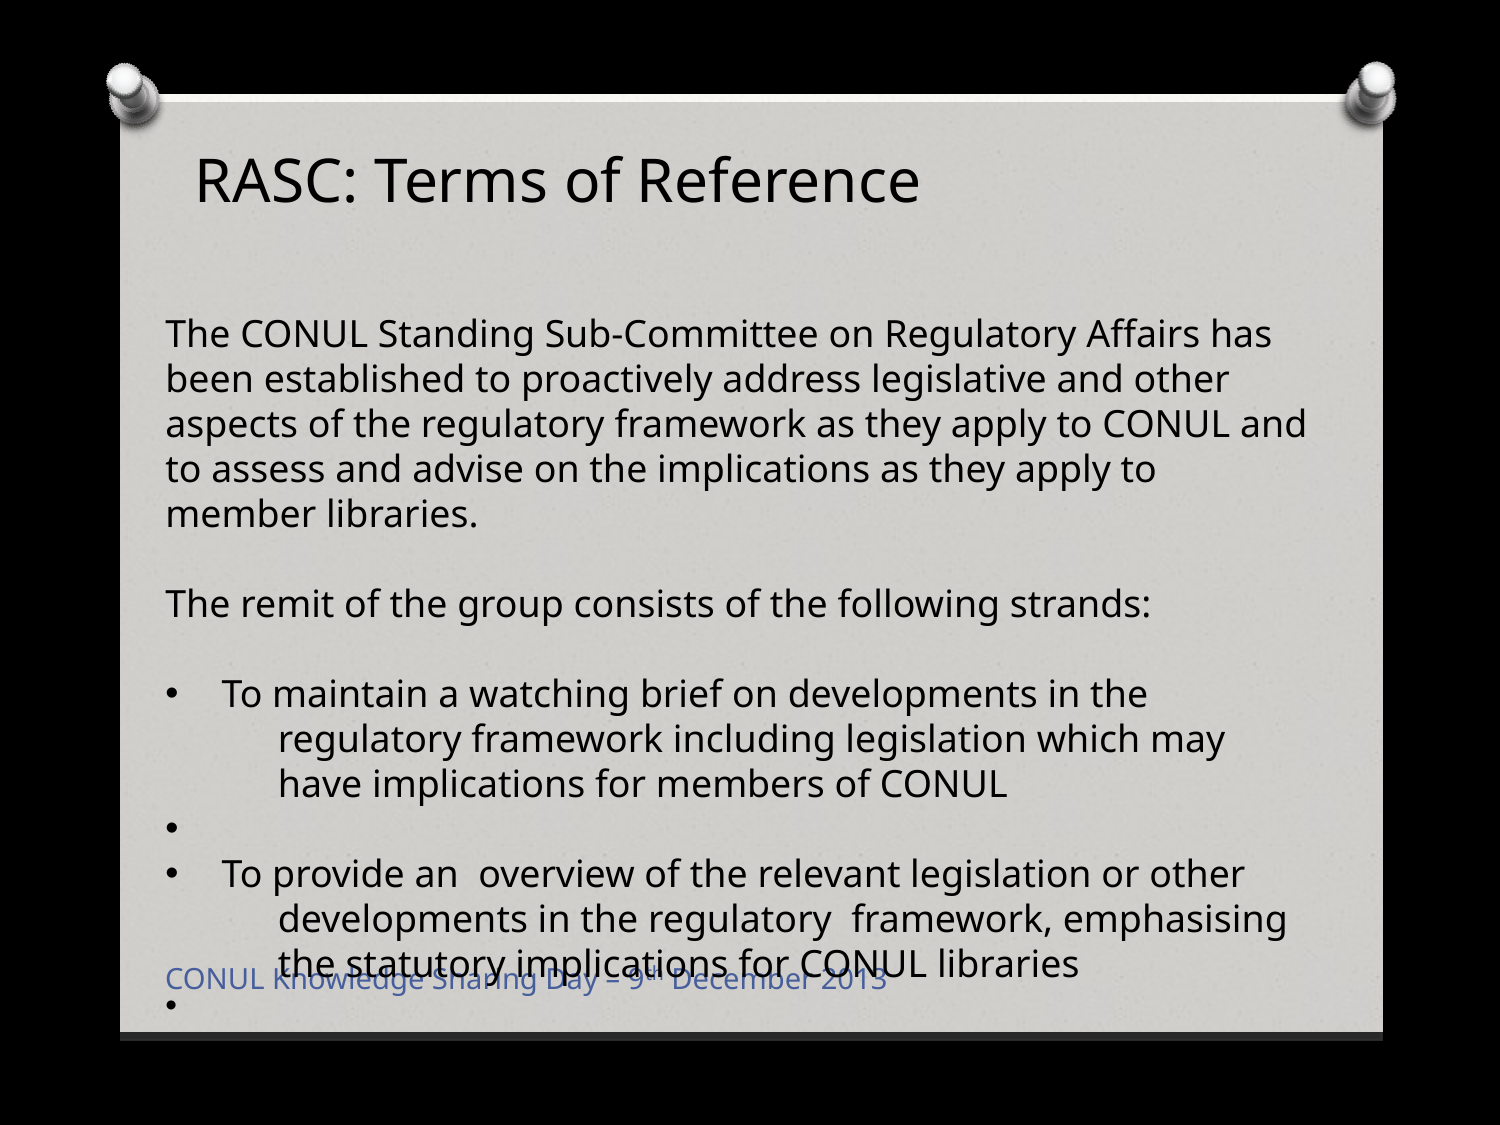

# RASC: Terms of Reference
The CONUL Standing Sub-Committee on Regulatory Affairs has been established to proactively address legislative and other aspects of the regulatory framework as they apply to CONUL and to assess and advise on the implications as they apply to member libraries.
The remit of the group consists of the following strands:
To maintain a watching brief on developments in the regulatory framework including legislation which may have implications for members of CONUL
To provide an overview of the relevant legislation or other developments in the regulatory framework, emphasising the statutory implications for CONUL libraries
CONUL Knowledge Sharing Day – 9th December 2013